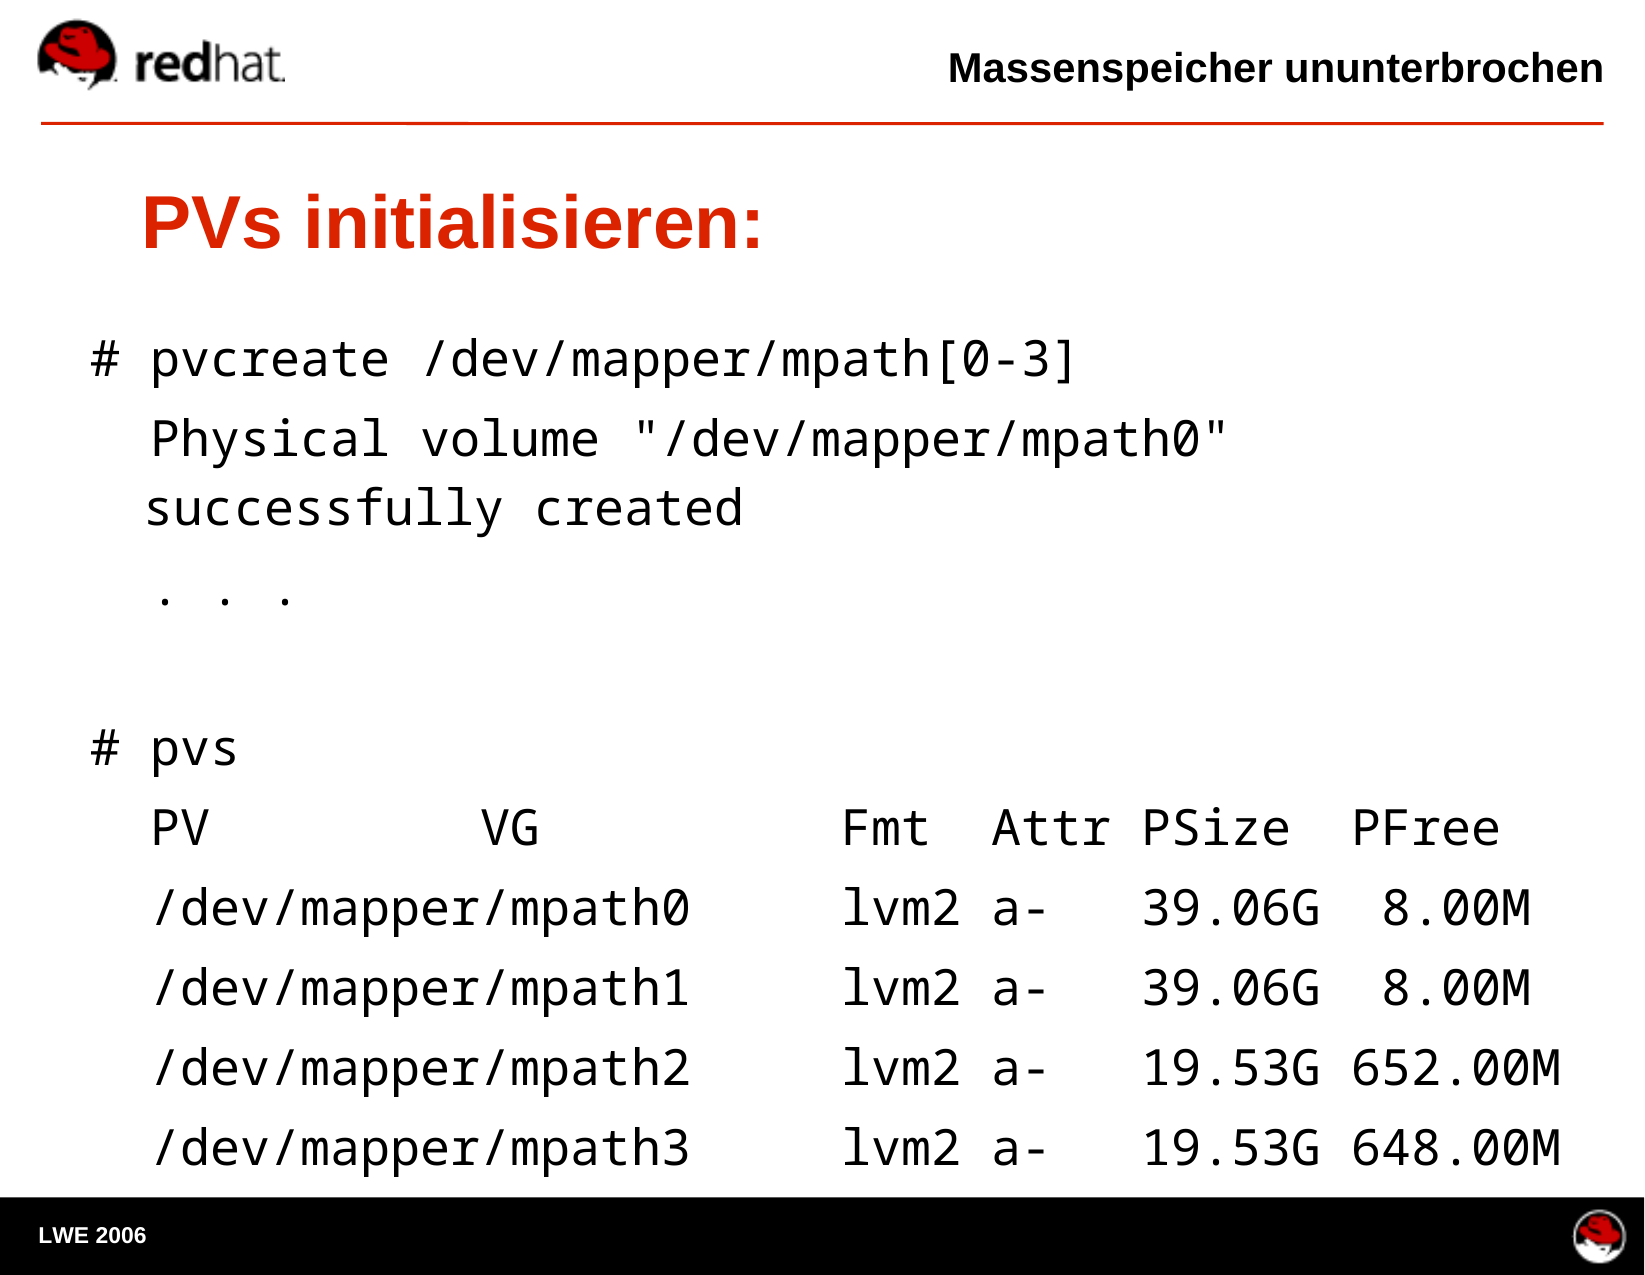

Massenspeicher ununterbrochen
PVs initialisieren:
# # pvcreate /dev/mapper/mpath[0-3]
 Physical volume "/dev/mapper/mpath0" successfully created
 . . .
# pvs
 PV VG Fmt Attr PSize PFree
 /dev/mapper/mpath0 lvm2 a- 39.06G 8.00M
 /dev/mapper/mpath1 lvm2 a- 39.06G 8.00M
 /dev/mapper/mpath2 lvm2 a- 19.53G 652.00M
 /dev/mapper/mpath3 lvm2 a- 19.53G 648.00M
LWE 2006